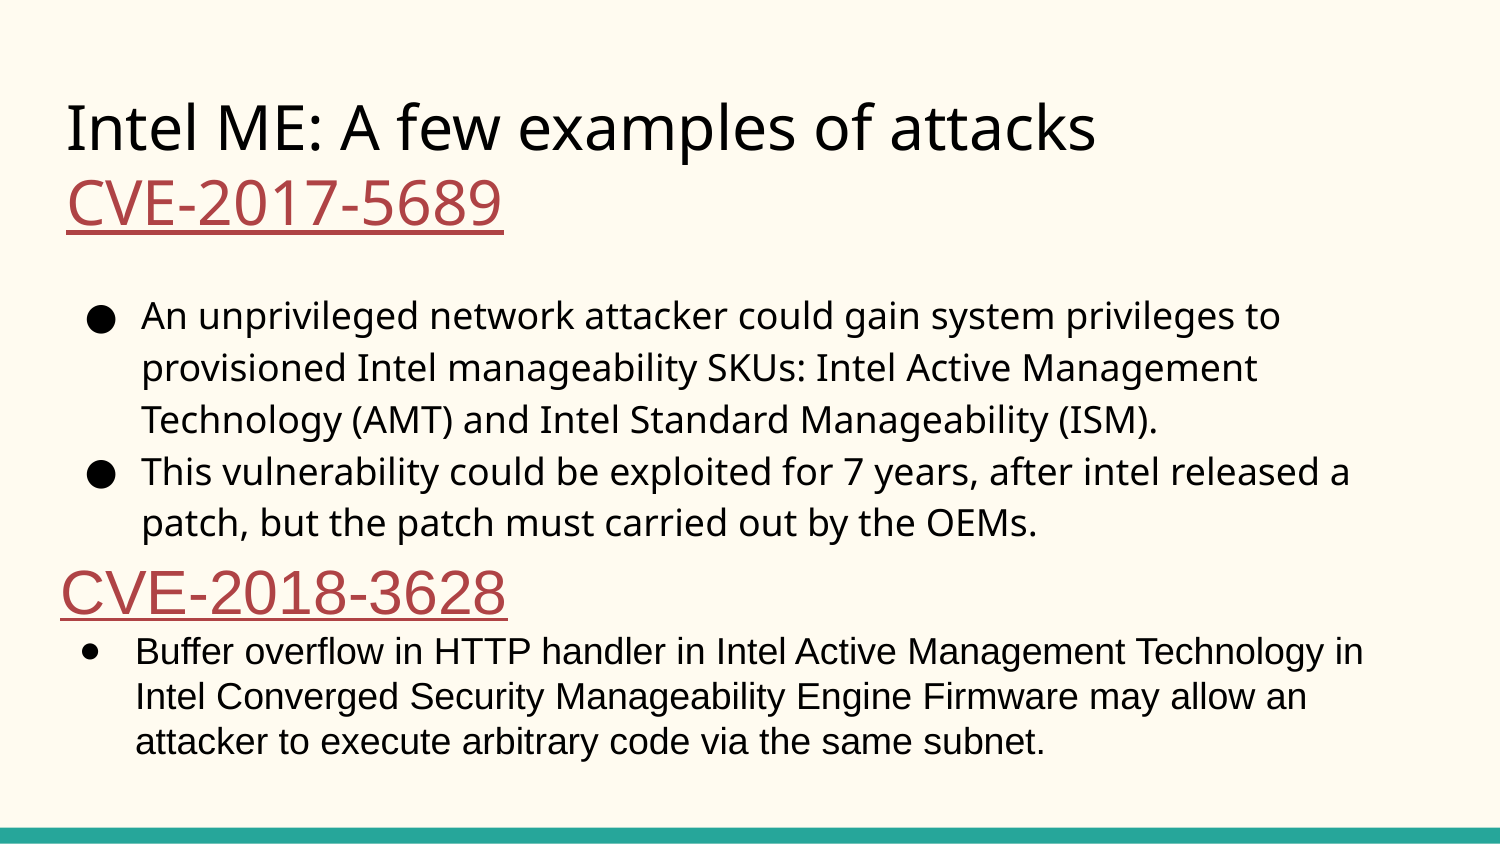

# Intel ME: A few examples of attacks CVE-2017-5689
An unprivileged network attacker could gain system privileges to provisioned Intel manageability SKUs: Intel Active Management Technology (AMT) and Intel Standard Manageability (ISM).
This vulnerability could be exploited for 7 years, after intel released a patch, but the patch must carried out by the OEMs.
CVE-2018-3628
Buffer overflow in HTTP handler in Intel Active Management Technology in Intel Converged Security Manageability Engine Firmware may allow an attacker to execute arbitrary code via the same subnet.